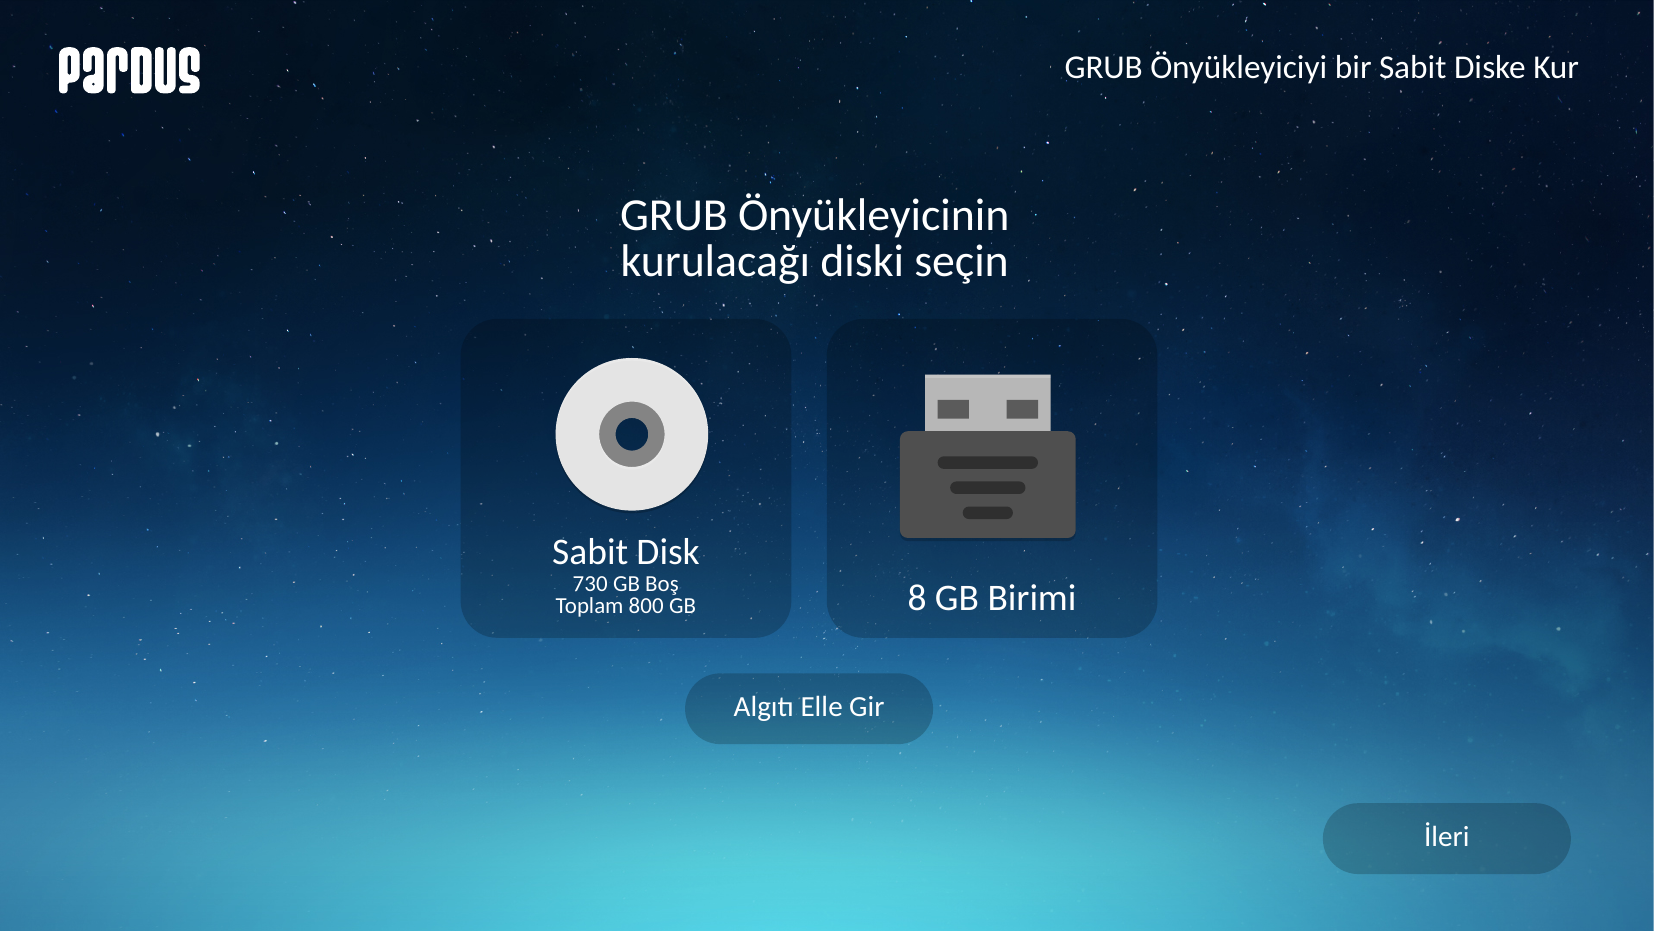

GRUB Önyükleyiciyi bir Sabit Diske Kur
GRUB Önyükleyicinin kurulacağı diski seçin
Sabit Disk
730 GB Boş
Toplam 800 GB
8 GB Birimi
Algıtı Elle Gir
İleri